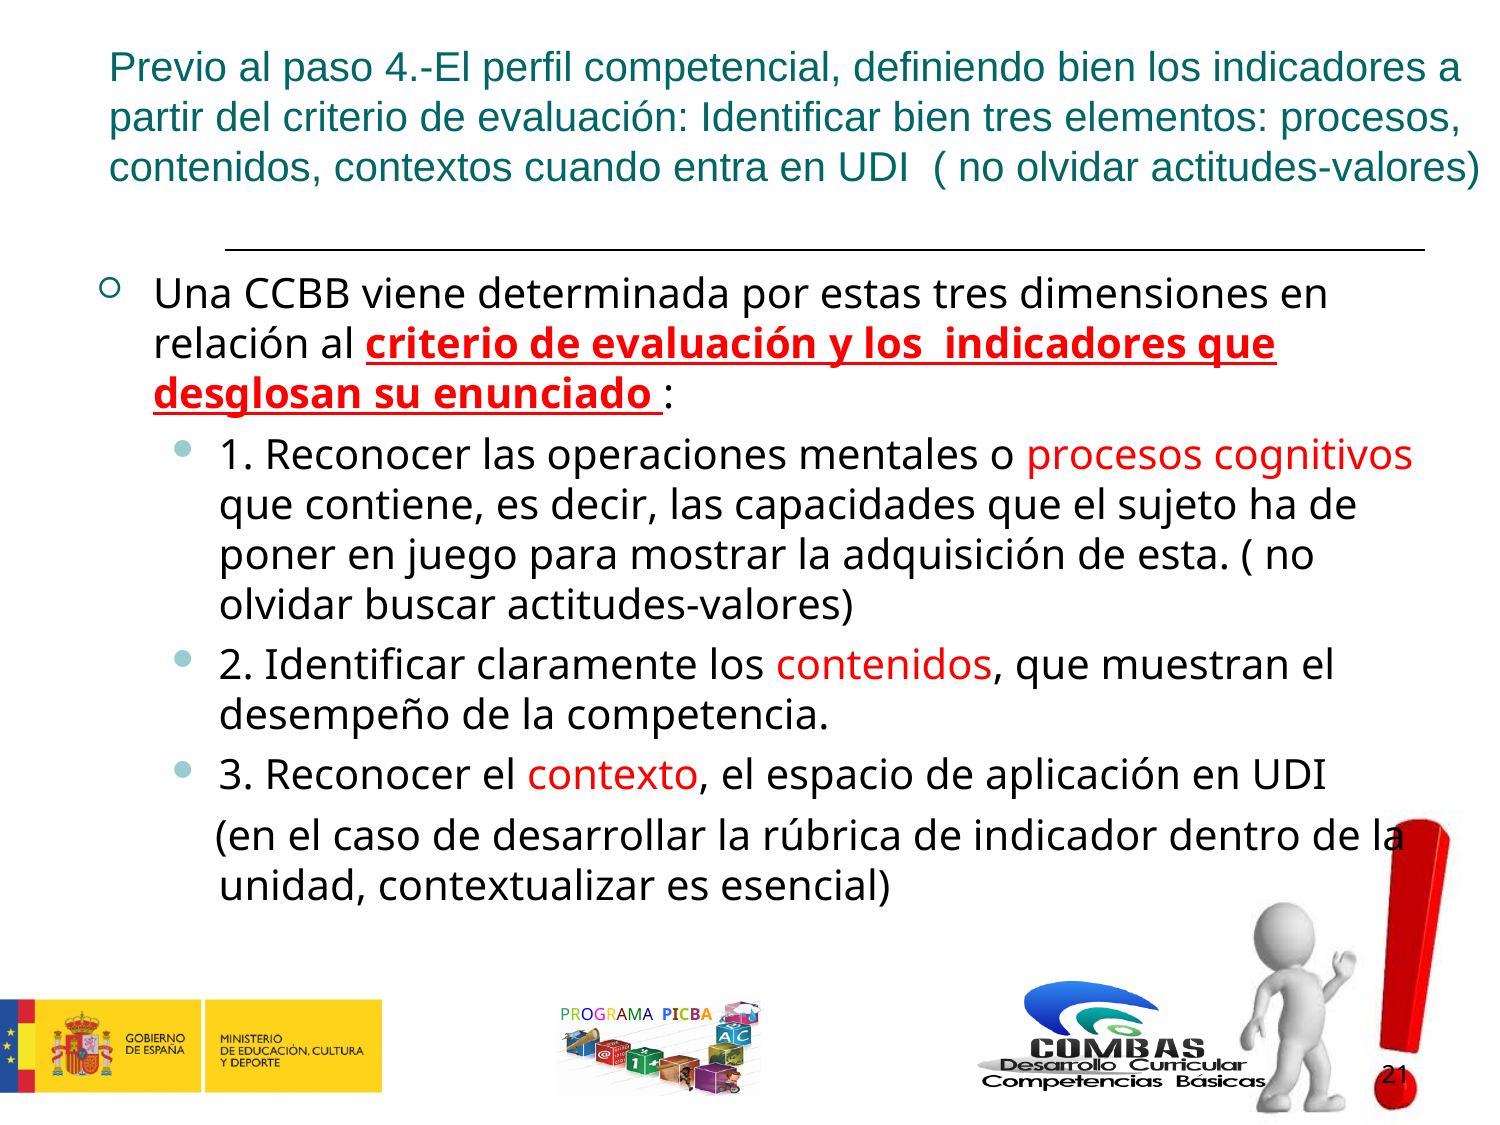

# Previo al paso 4.-El perfil competencial, definiendo bien los indicadores a partir del criterio de evaluación: Identificar bien tres elementos: procesos, contenidos, contextos cuando entra en UDI ( no olvidar actitudes-valores)
Una CCBB viene determinada por estas tres dimensiones en relación al criterio de evaluación y los indicadores que desglosan su enunciado :
1. Reconocer las operaciones mentales o procesos cognitivos que contiene, es decir, las capacidades que el sujeto ha de poner en juego para mostrar la adquisición de esta. ( no olvidar buscar actitudes-valores)
2. Identificar claramente los contenidos, que muestran el desempeño de la competencia.
3. Reconocer el contexto, el espacio de aplicación en UDI
 (en el caso de desarrollar la rúbrica de indicador dentro de la unidad, contextualizar es esencial)
PROGRAMA PICBA